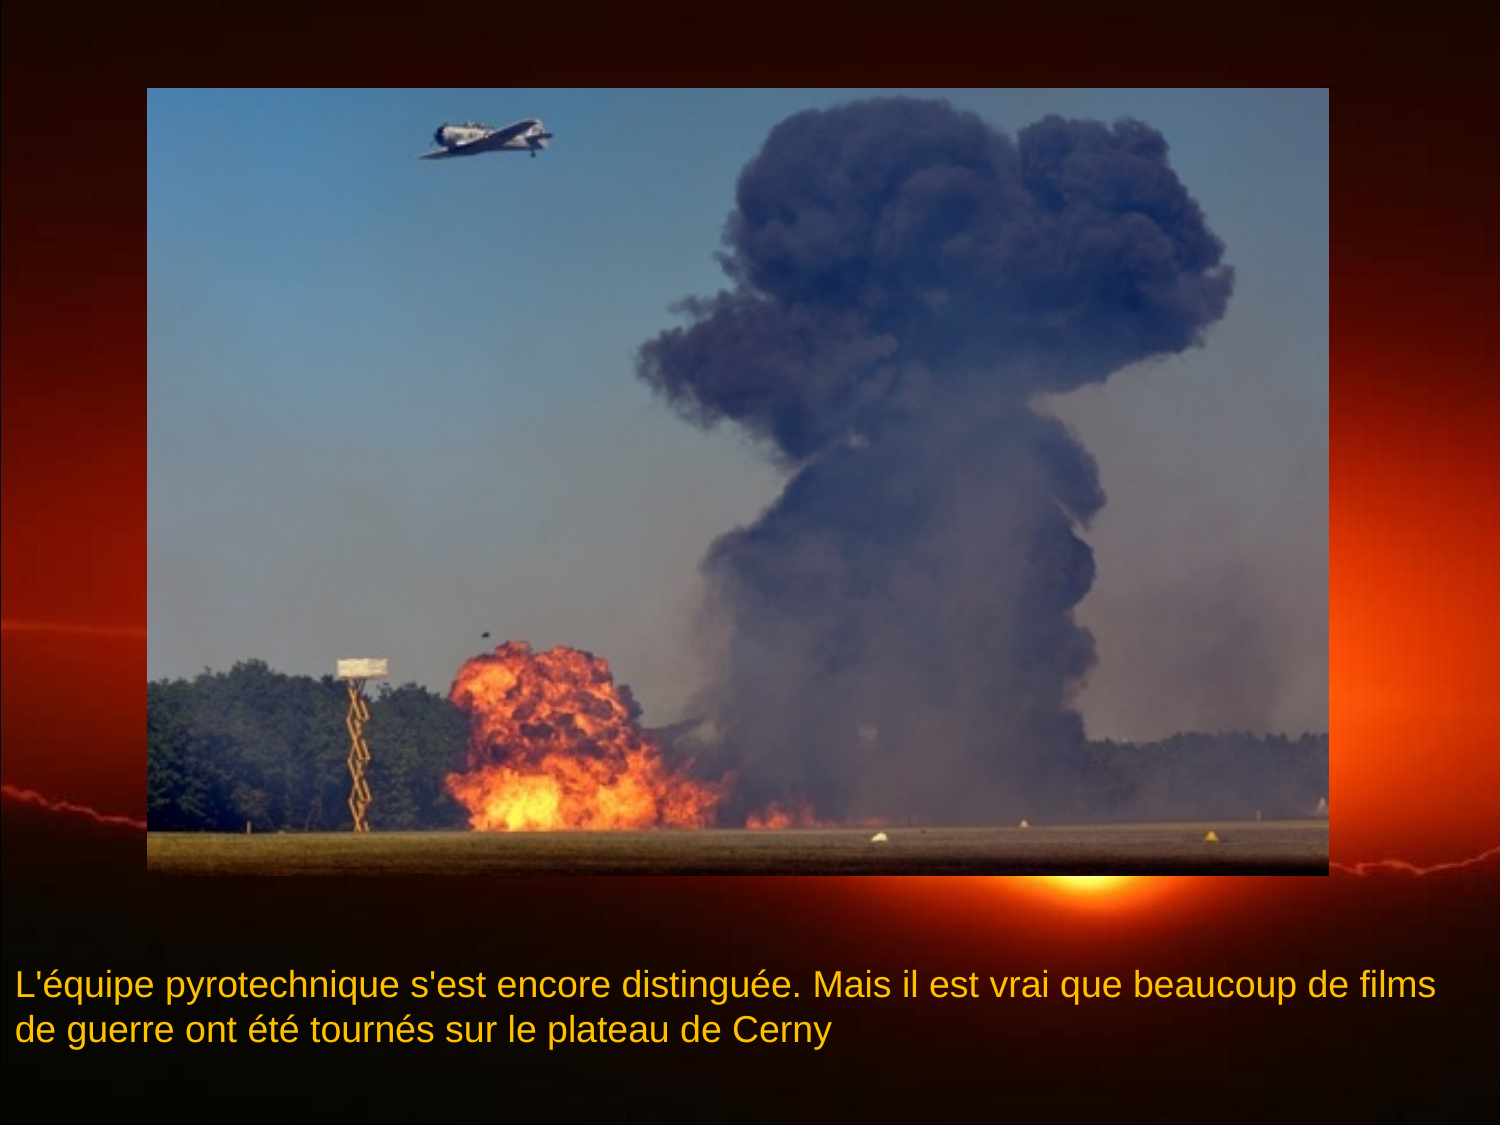

L'équipe pyrotechnique s'est encore distinguée. Mais il est vrai que beaucoup de films de guerre ont été tournés sur le plateau de Cerny